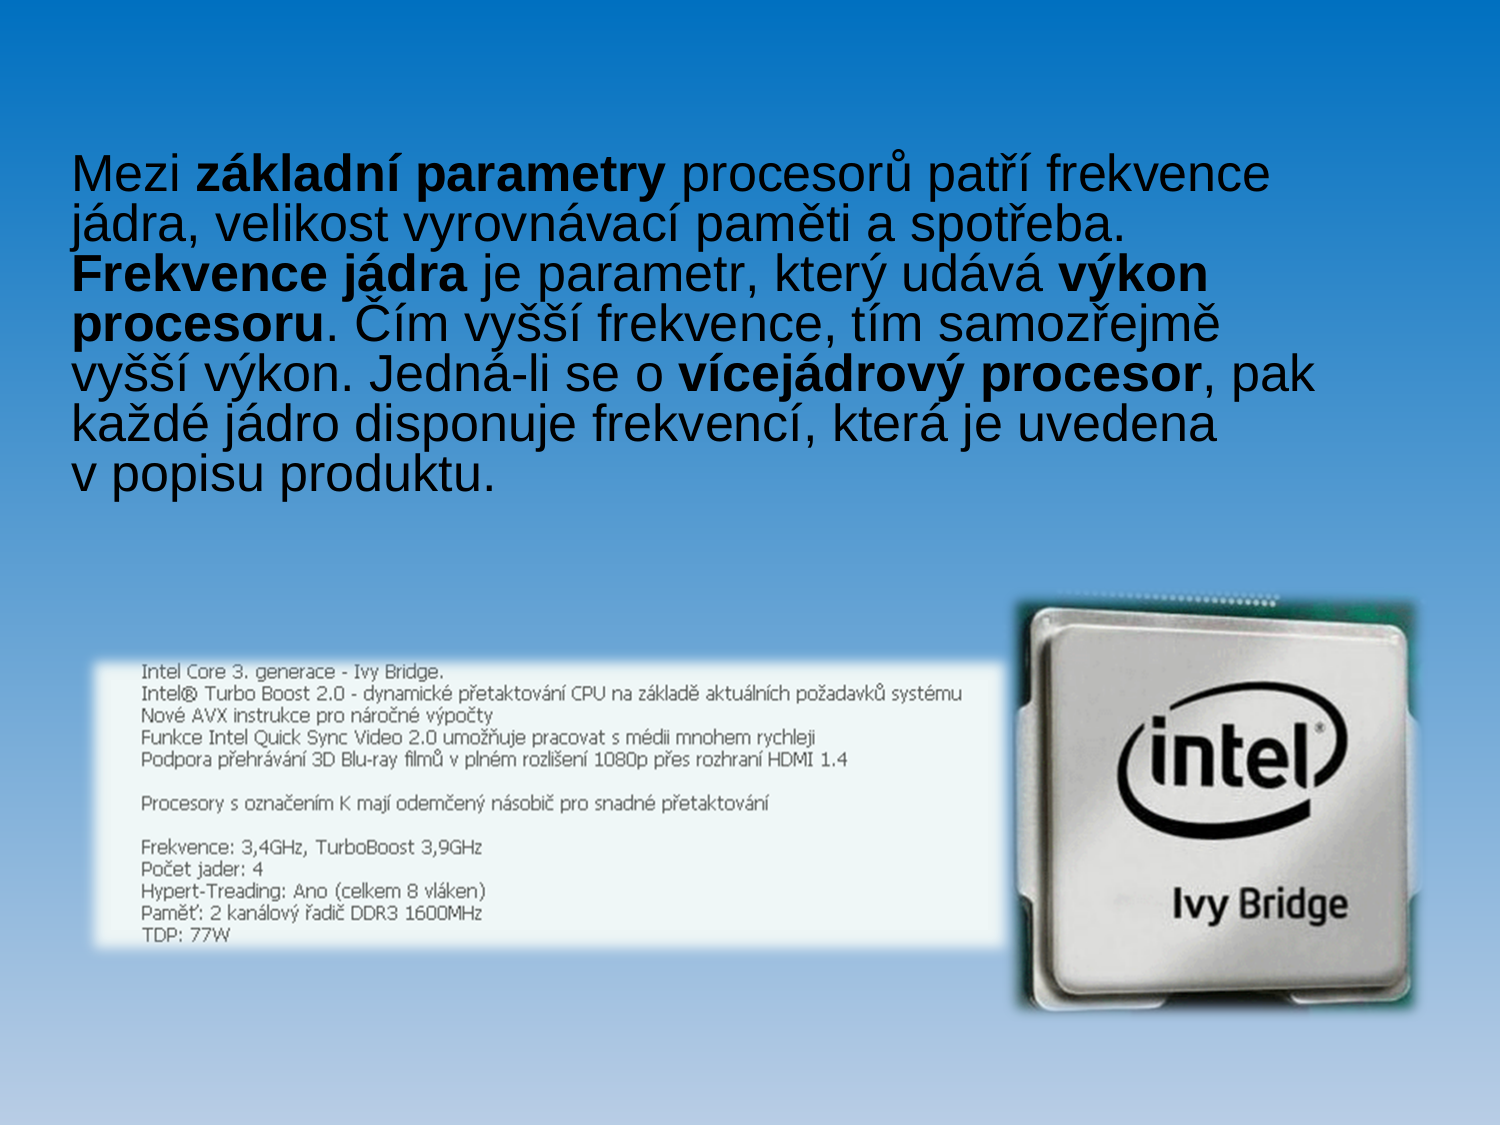

# Mezi základní parametry procesorů patří frekvence jádra, velikost vyrovnávací paměti a spotřeba. Frekvence jádra je parametr, který udává výkon procesoru. Čím vyšší frekvence, tím samozřejmě vyšší výkon. Jedná-li se o vícejádrový procesor, pak každé jádro disponuje frekvencí, která je uvedena v popisu produktu.